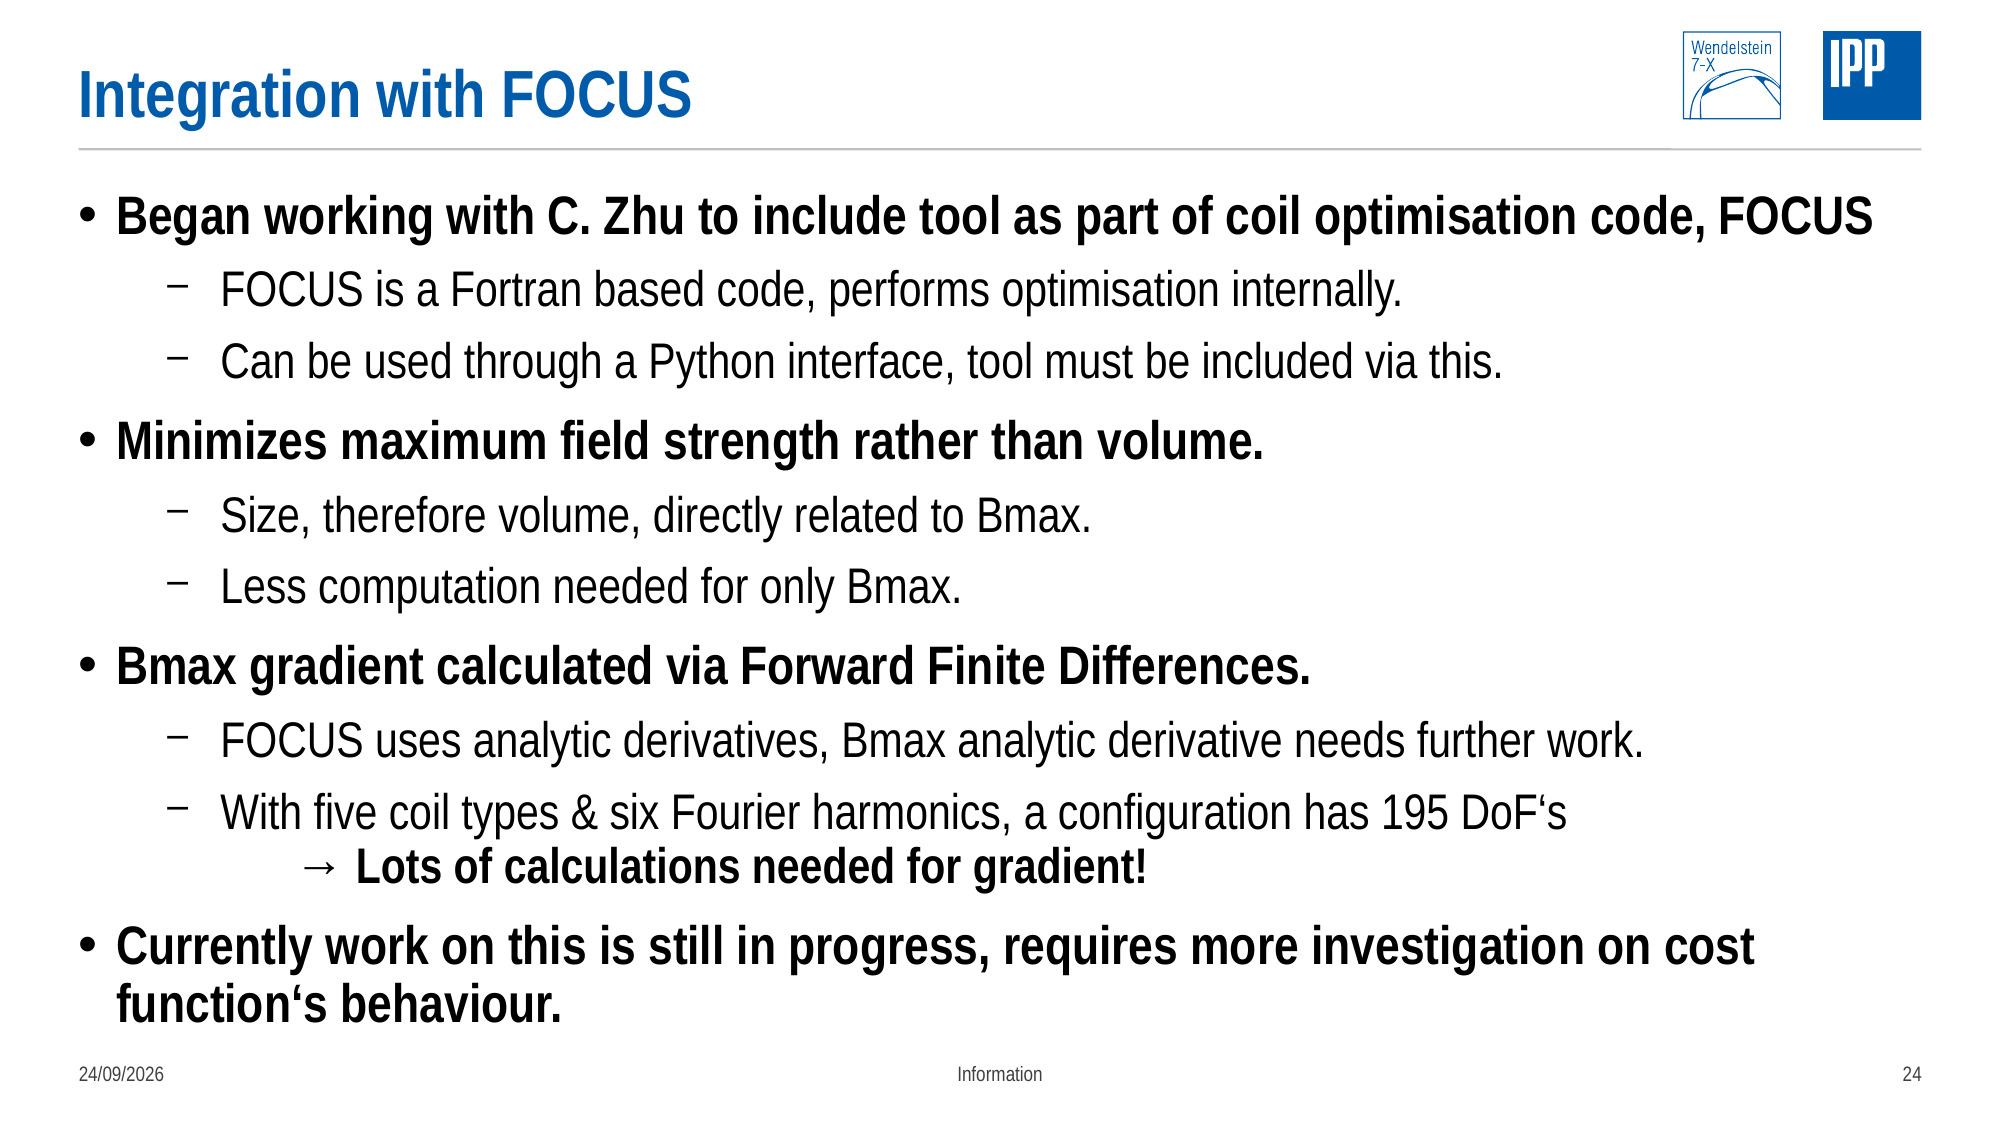

# Integration with FOCUS
Began working with C. Zhu to include tool as part of coil optimisation code, FOCUS
FOCUS is a Fortran based code, performs optimisation internally.
Can be used through a Python interface, tool must be included via this.
Minimizes maximum field strength rather than volume.
Size, therefore volume, directly related to Bmax.
Less computation needed for only Bmax.
Bmax gradient calculated via Forward Finite Differences.
FOCUS uses analytic derivatives, Bmax analytic derivative needs further work.
With five coil types & six Fourier harmonics, a configuration has 195 DoF‘s
	→ Lots of calculations needed for gradient!
Currently work on this is still in progress, requires more investigation on cost function‘s behaviour.
Information